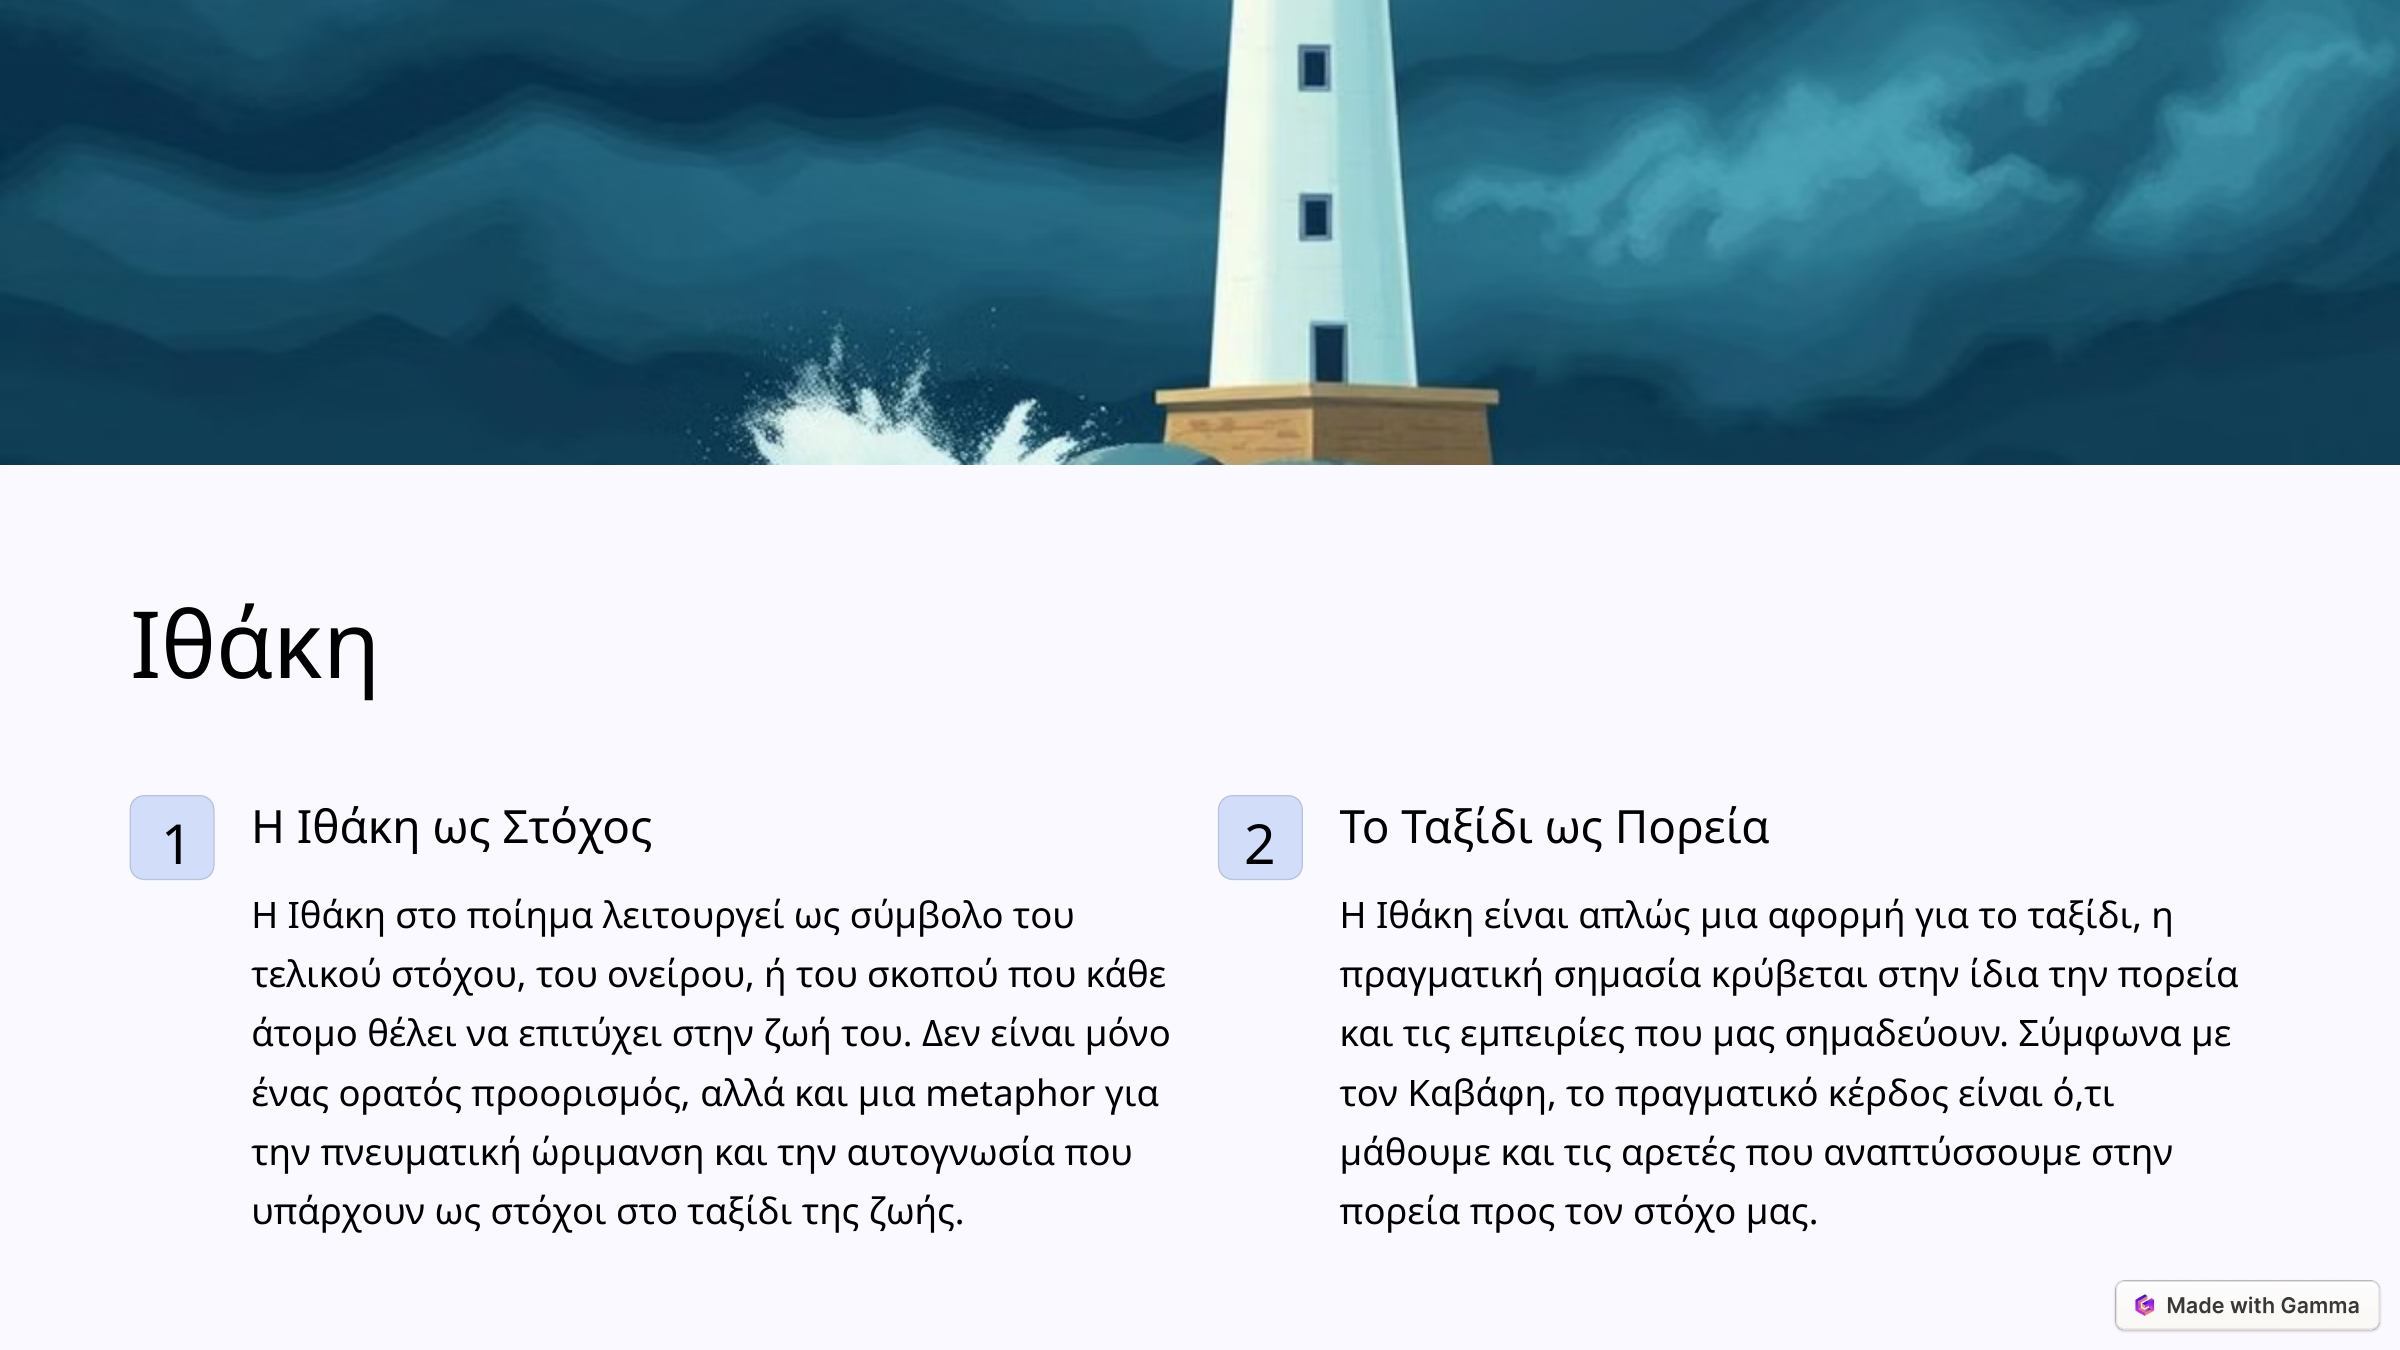

Ιθάκη
Η Ιθάκη ως Στόχος
Το Ταξίδι ως Πορεία
1
2
Η Ιθάκη στο ποίημα λειτουργεί ως σύμβολο του τελικού στόχου, του ονείρου, ή του σκοπού που κάθε άτομο θέλει να επιτύχει στην ζωή του. Δεν είναι μόνο ένας ορατός προορισμός, αλλά και μια metaphor για την πνευματική ώριμανση και την αυτογνωσία που υπάρχουν ως στόχοι στο ταξίδι της ζωής.
Η Ιθάκη είναι απλώς μια αφορμή για το ταξίδι, η πραγματική σημασία κρύβεται στην ίδια την πορεία και τις εμπειρίες που μας σημαδεύουν. Σύμφωνα με τον Καβάφη, το πραγματικό κέρδος είναι ό,τι μάθουμε και τις αρετές που αναπτύσσουμε στην πορεία προς τον στόχο μας.